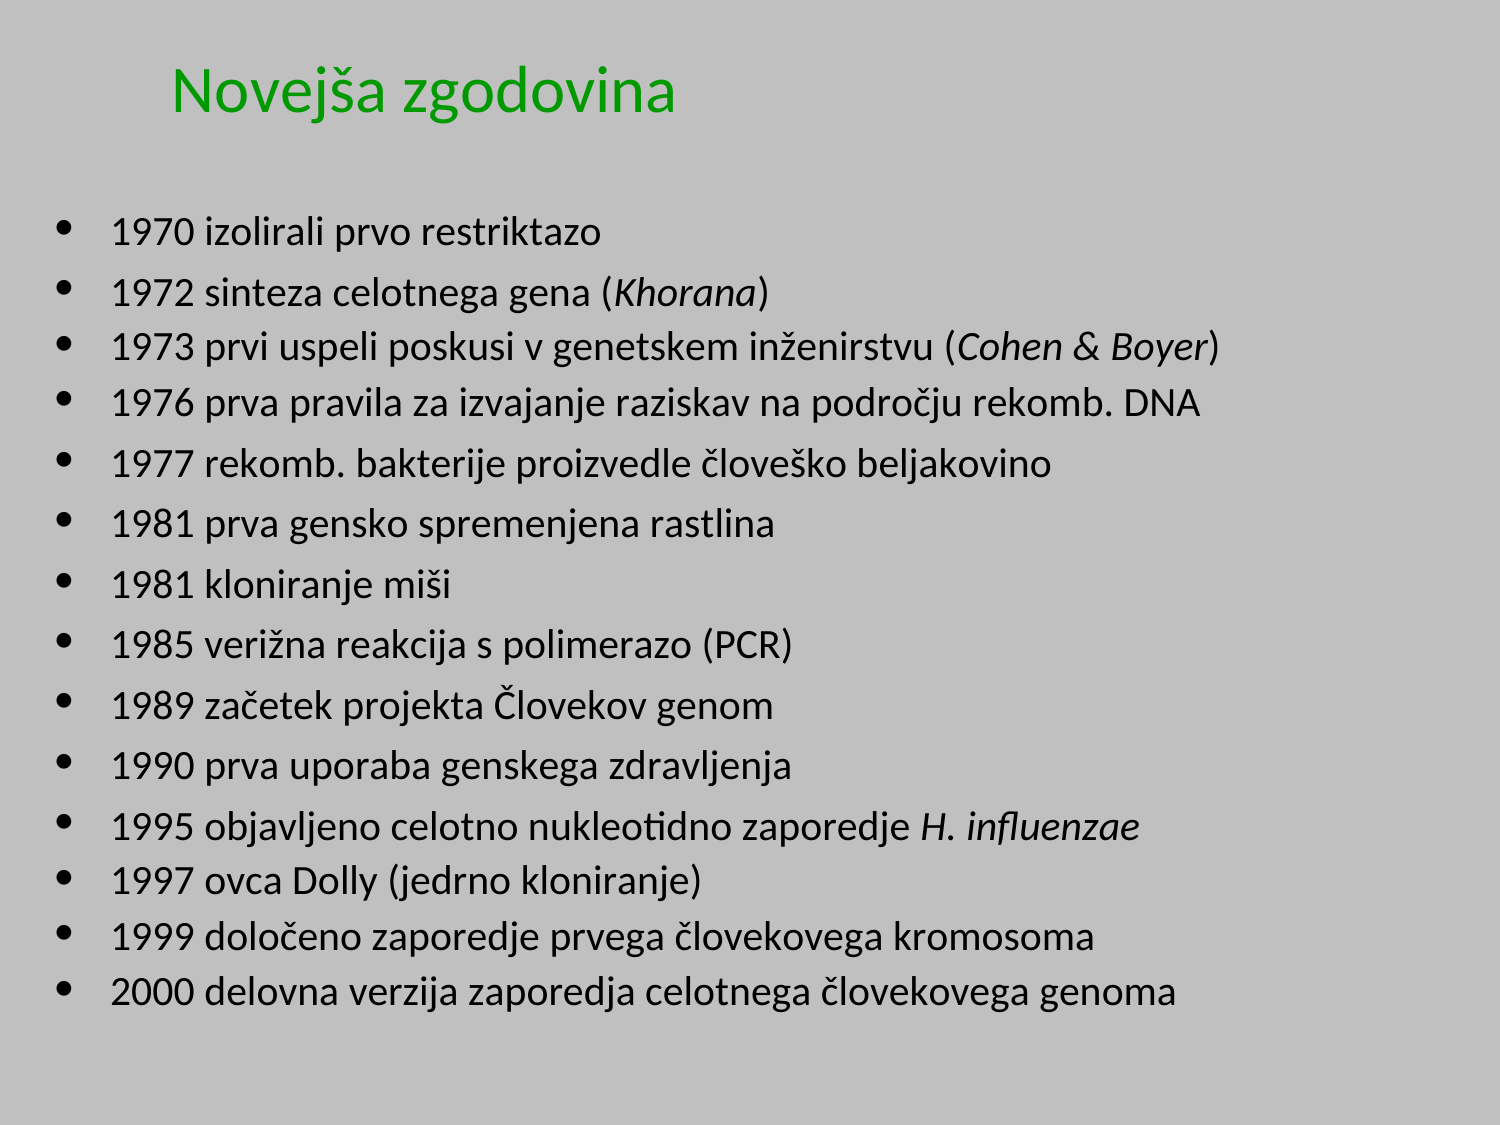

# Novejša zgodovina
1970 izolirali prvo restriktazo
1972 sinteza celotnega gena (Khorana)
1973 prvi uspeli poskusi v genetskem inženirstvu (Cohen & Boyer)
1976 prva pravila za izvajanje raziskav na področju rekomb. DNA
1977 rekomb. bakterije proizvedle človeško beljakovino
1981 prva gensko spremenjena rastlina
1981 kloniranje miši
1985 verižna reakcija s polimerazo (PCR)
1989 začetek projekta Človekov genom
1990 prva uporaba genskega zdravljenja
1995 objavljeno celotno nukleotidno zaporedje H. influenzae
1997 ovca Dolly (jedrno kloniranje)
1999 določeno zaporedje prvega človekovega kromosoma
2000 delovna verzija zaporedja celotnega človekovega genoma